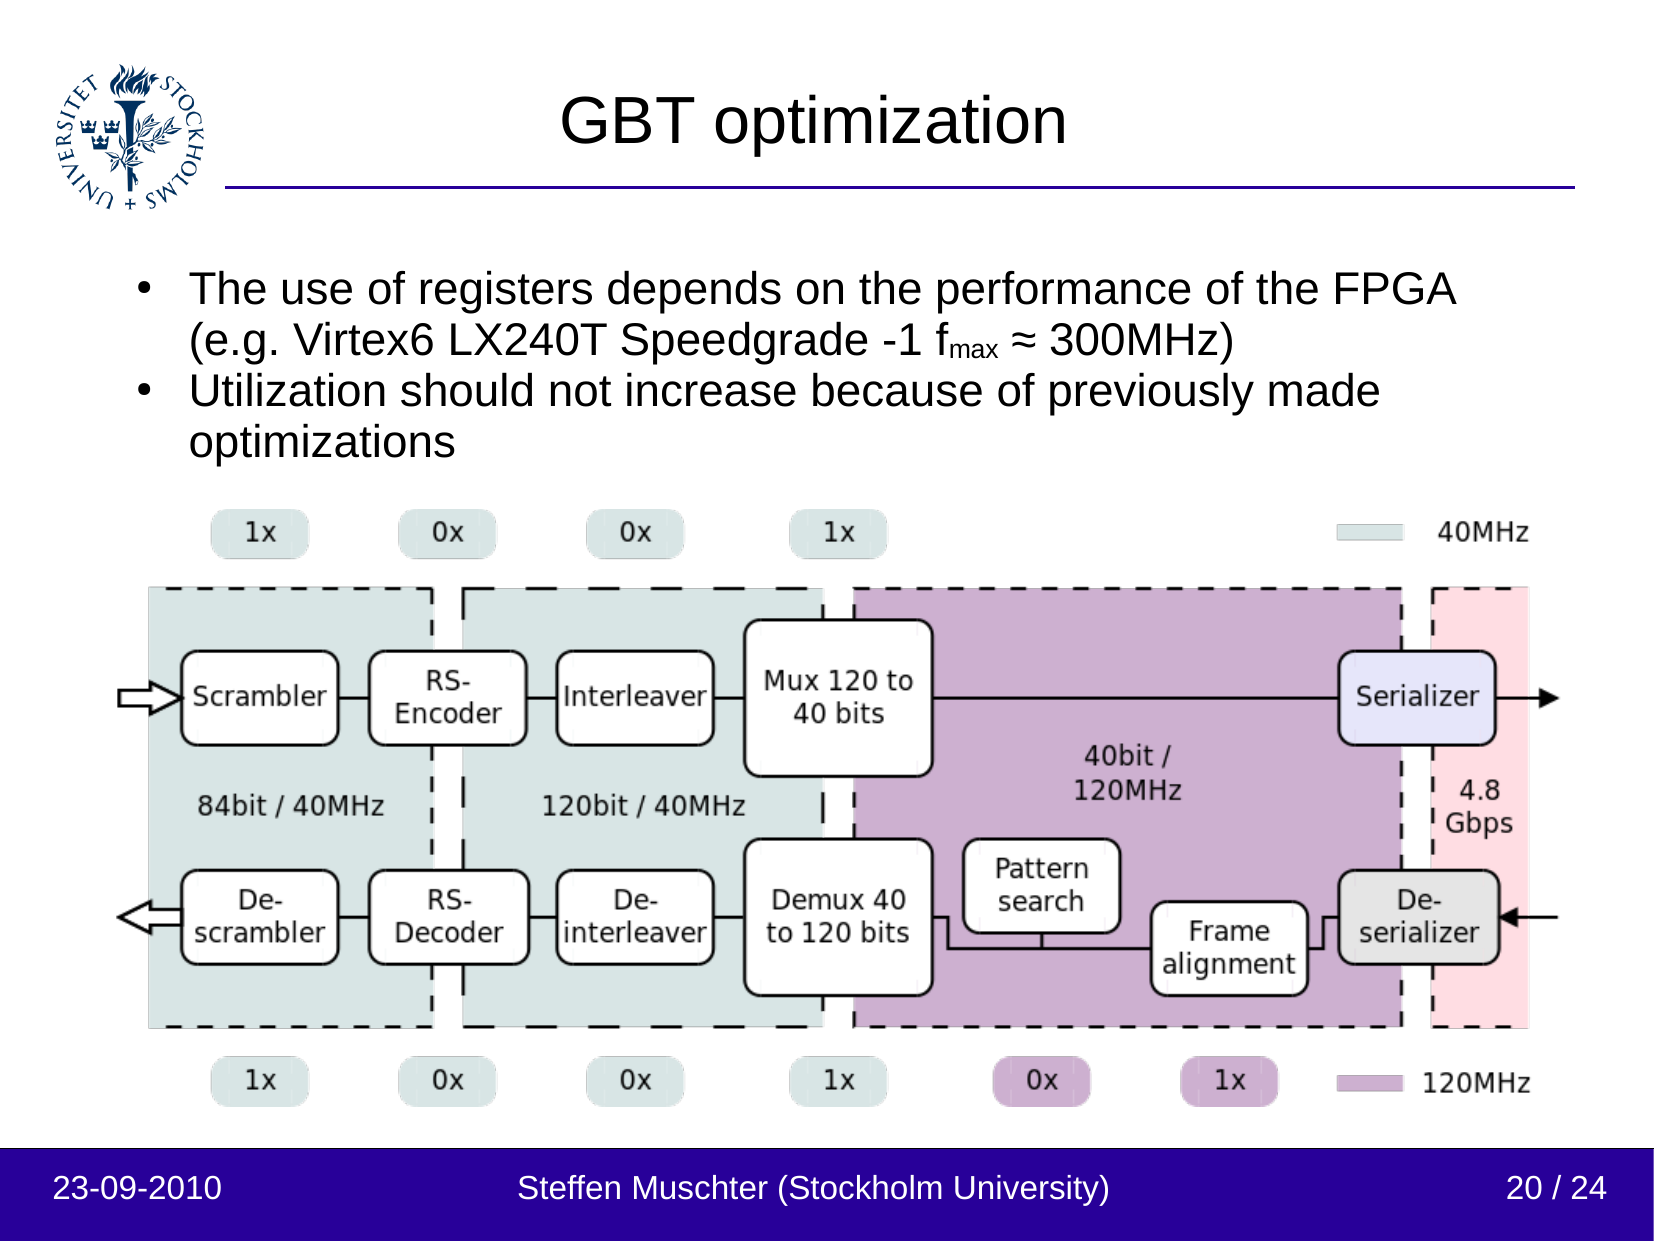

GBT optimization
The use of registers depends on the performance of the FPGA
(e.g. Virtex6 LX240T Speedgrade -1 fmax ≈ 300MHz)
Utilization should not increase because of previously made optimizations
20 / 24